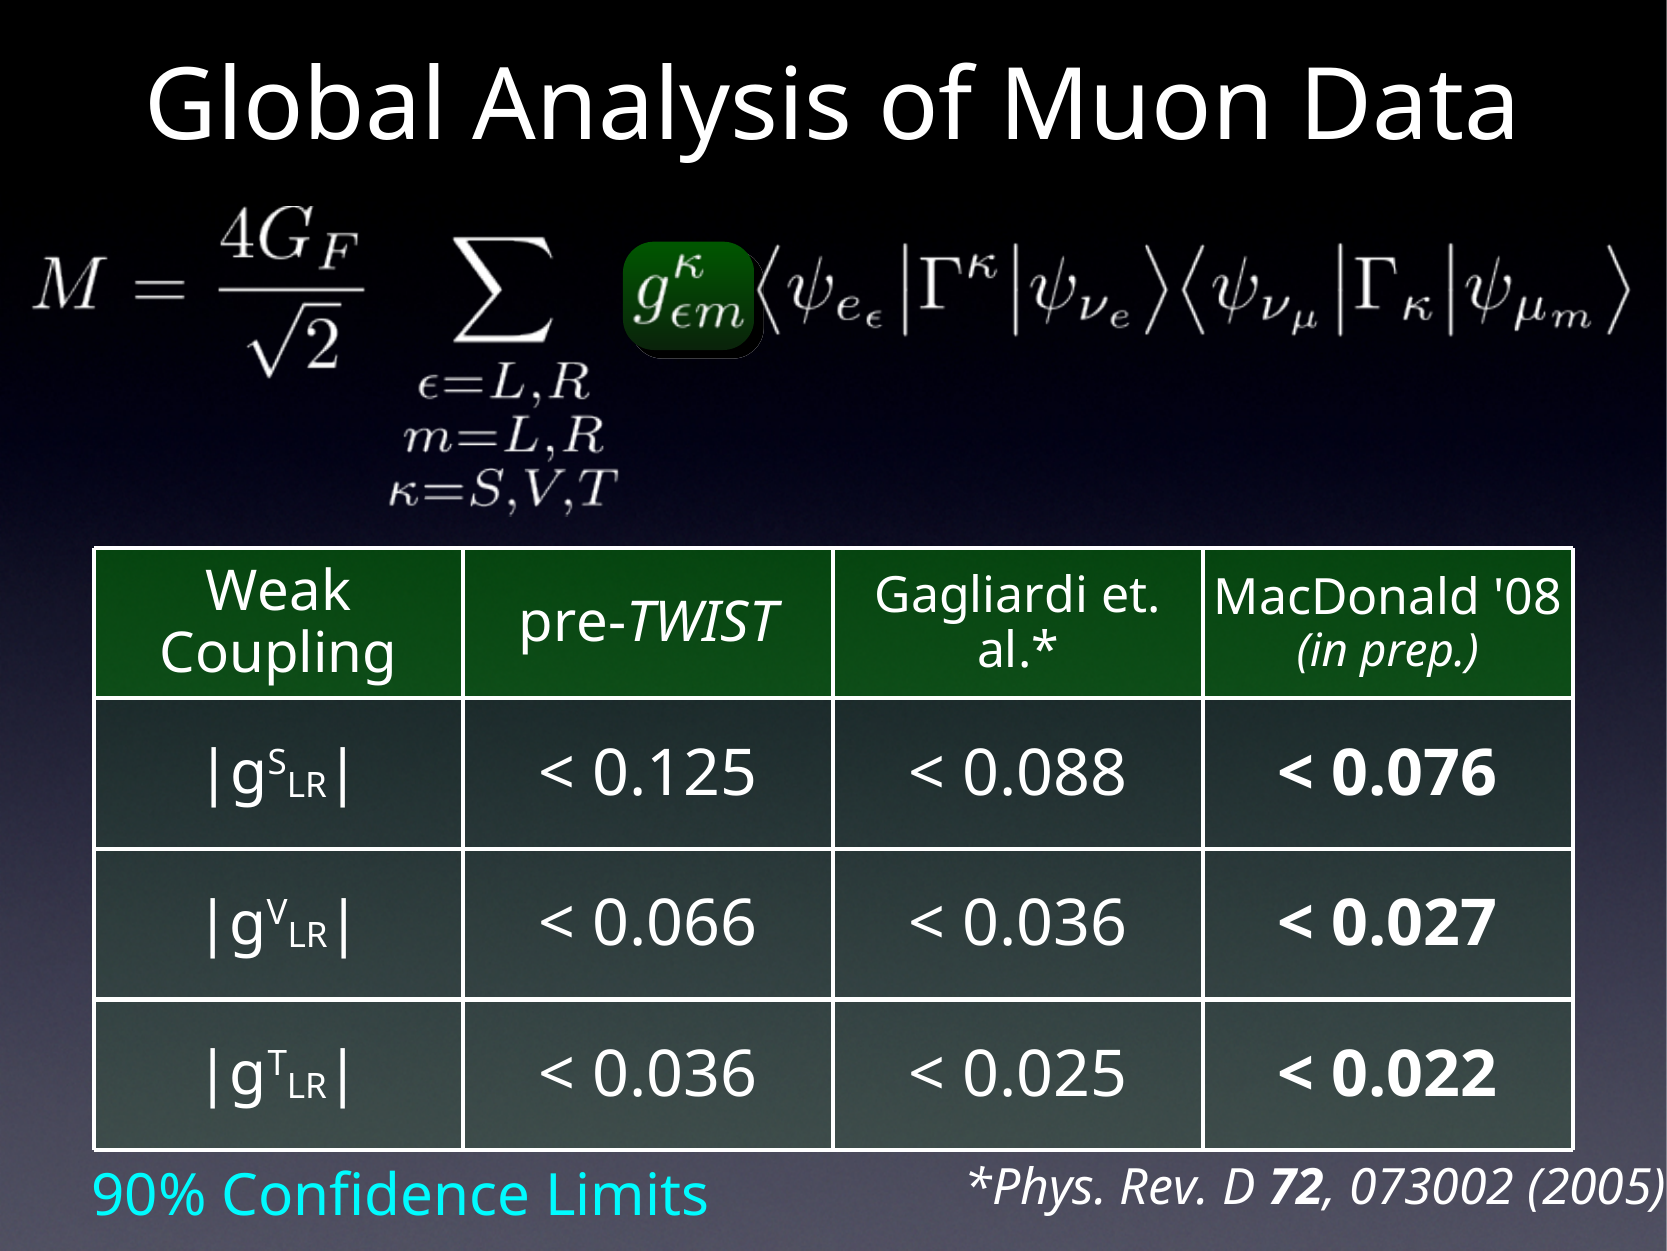

# Global Analysis of Muon Data
Weak Coupling
MacDonald '08
(in prep.)
pre-TWIST
Gagliardi et. al.*
|gSLR|
< 0.125
< 0.088
< 0.076
|gVLR|
< 0.066
< 0.036
< 0.027
|gTLR|
< 0.036
< 0.025
< 0.022
*Phys. Rev. D 72, 073002 (2005)
90% Confidence Limits